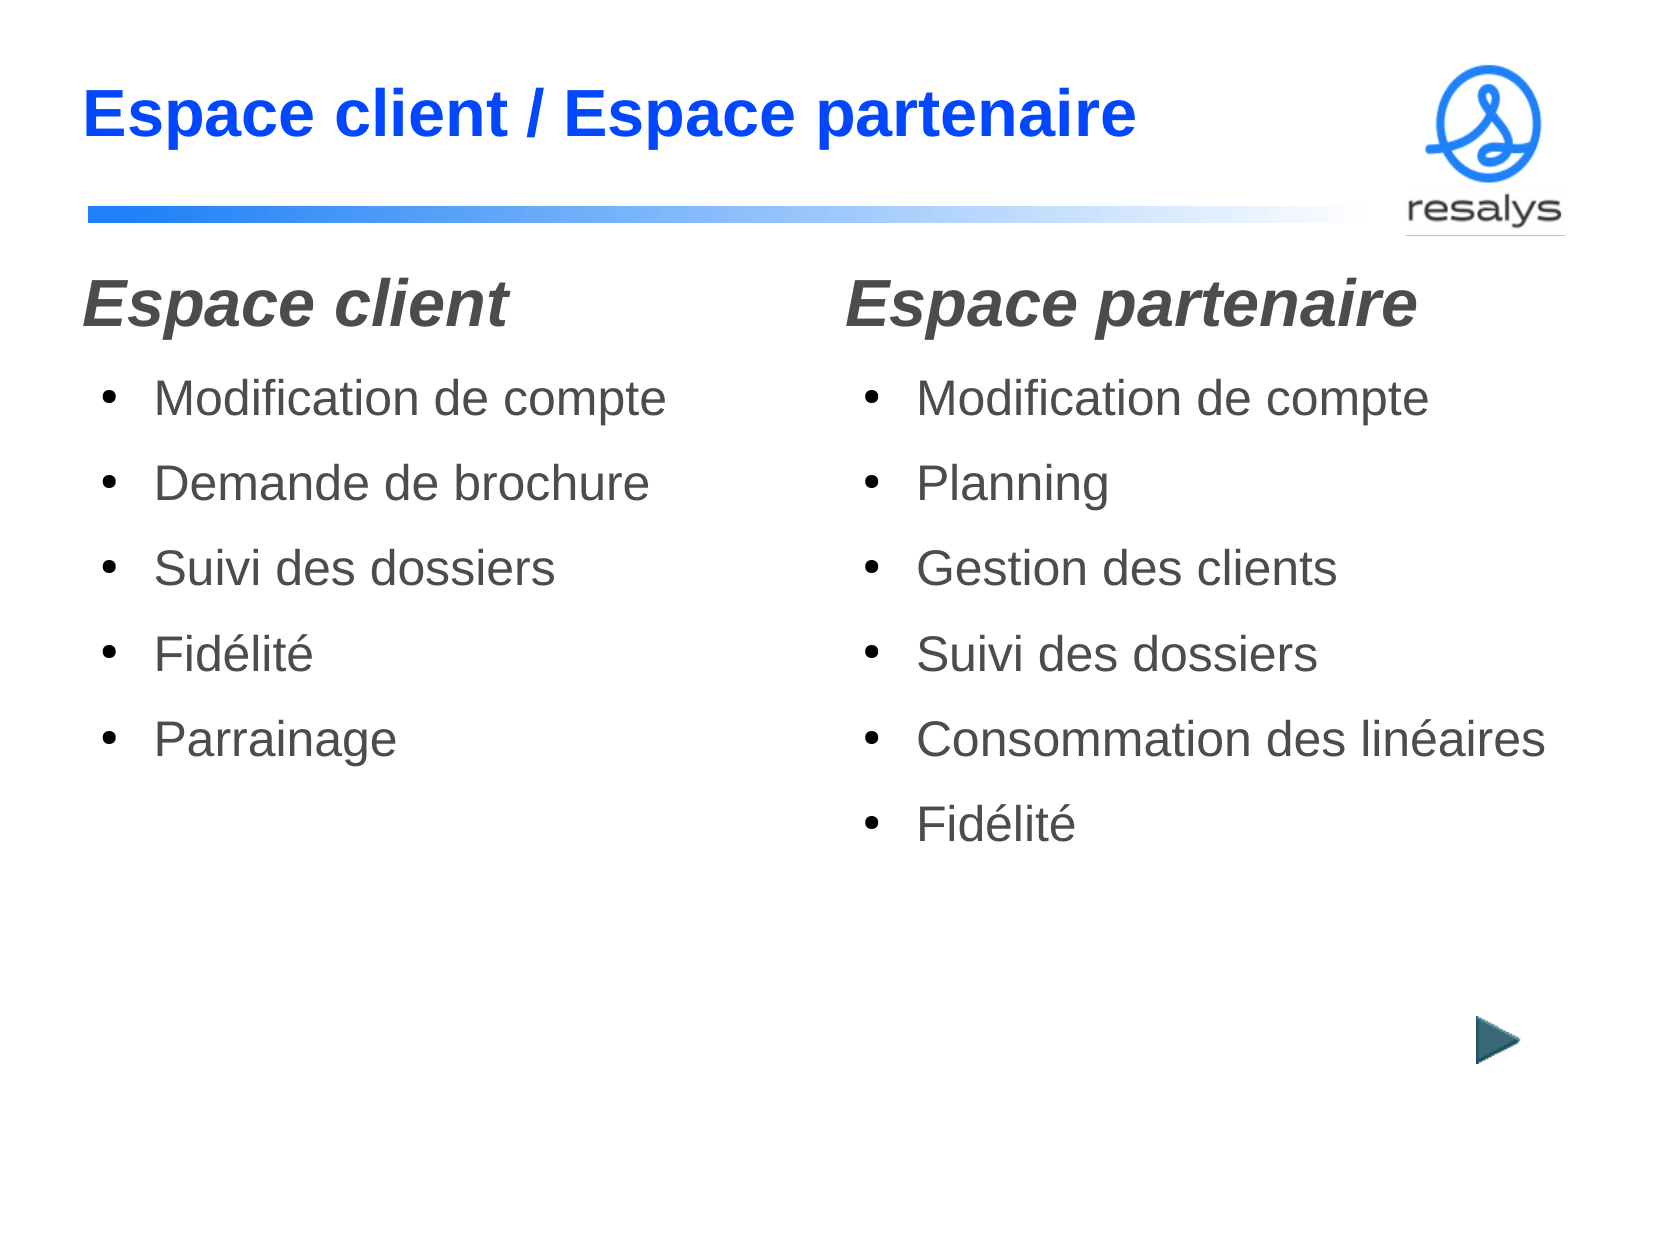

# Espace client / Espace partenaire
Espace client
Modification de compte
Demande de brochure
Suivi des dossiers
Fidélité
Parrainage
Espace partenaire
Modification de compte
Planning
Gestion des clients
Suivi des dossiers
Consommation des linéaires
Fidélité